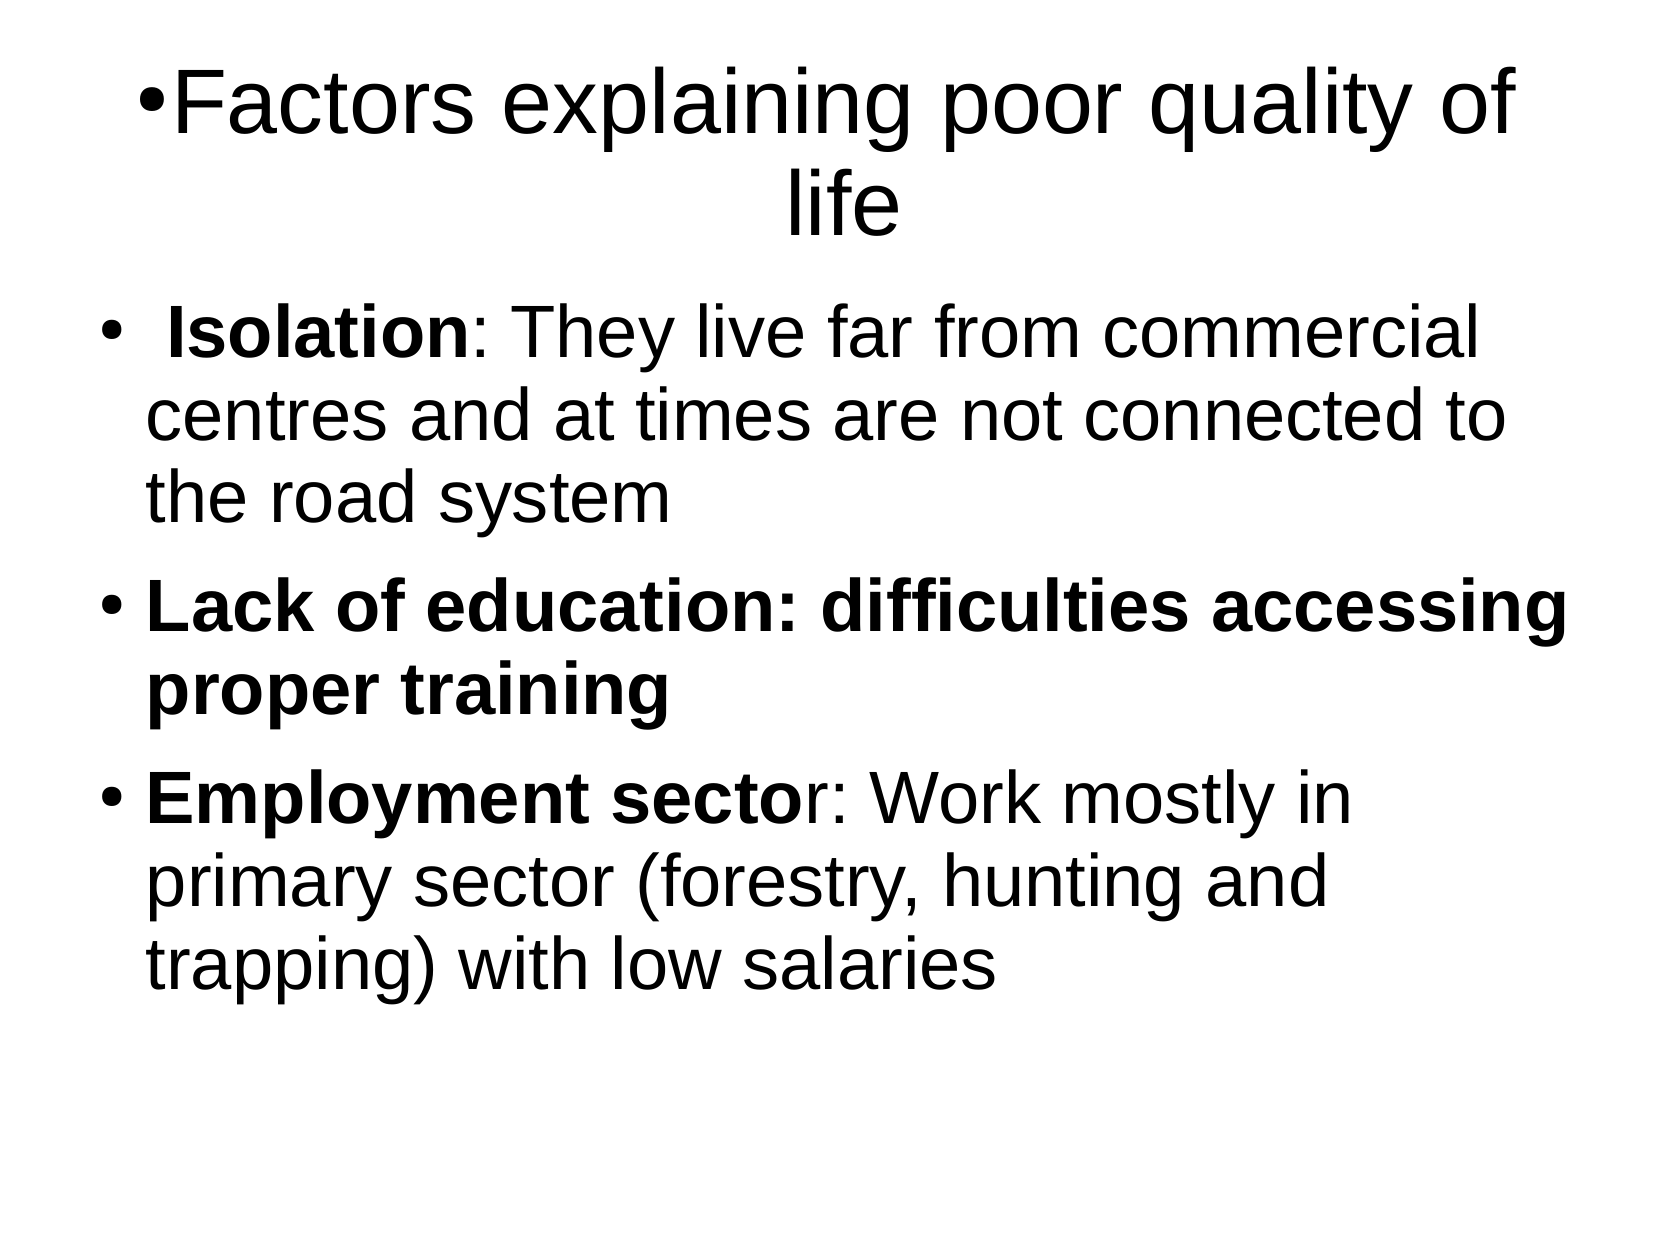

# Factors explaining poor quality of life
 Isolation: They live far from commercial centres and at times are not connected to the road system
Lack of education: difficulties accessing proper training
Employment sector: Work mostly in primary sector (forestry, hunting and trapping) with low salaries